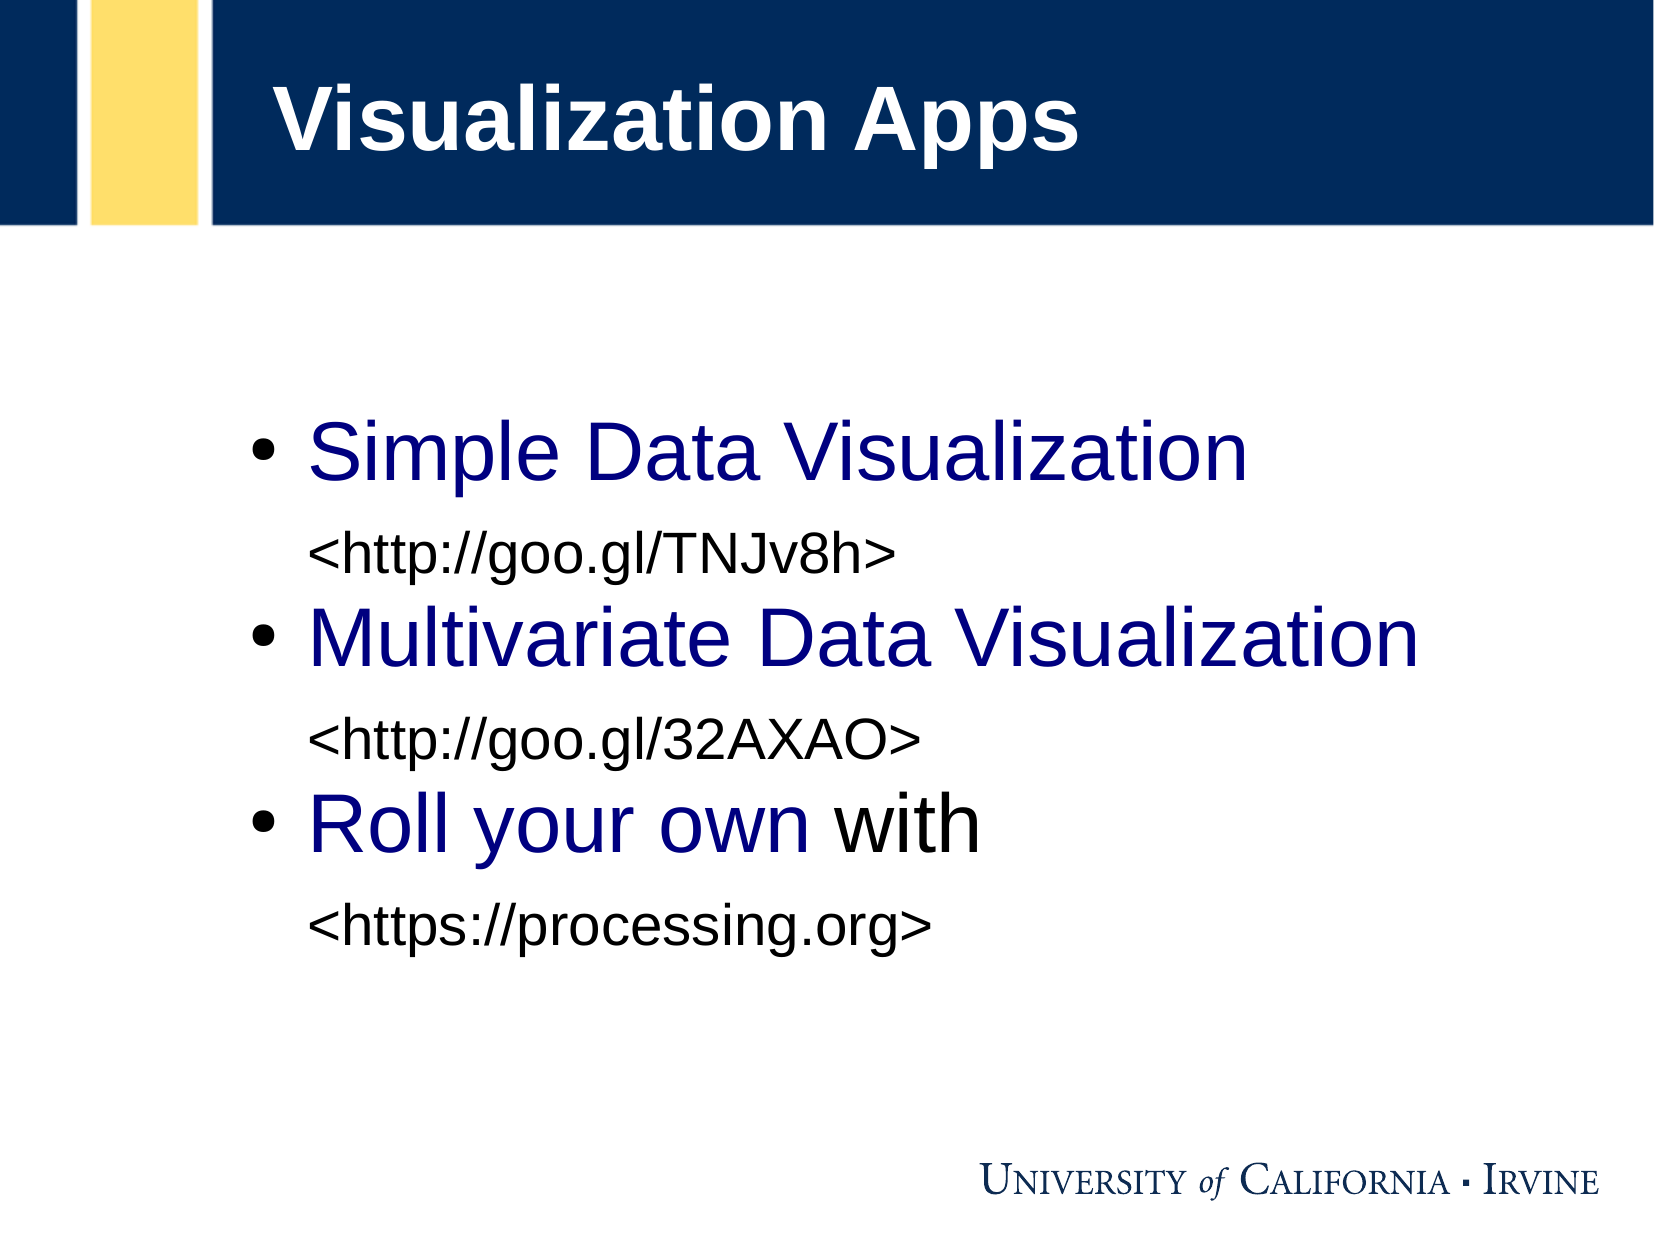

# Visualization Apps
 Simple Data Visualization
 <http://goo.gl/TNJv8h>
 Multivariate Data Visualization
 <http://goo.gl/32AXAO>
 Roll your own with
 <https://processing.org>